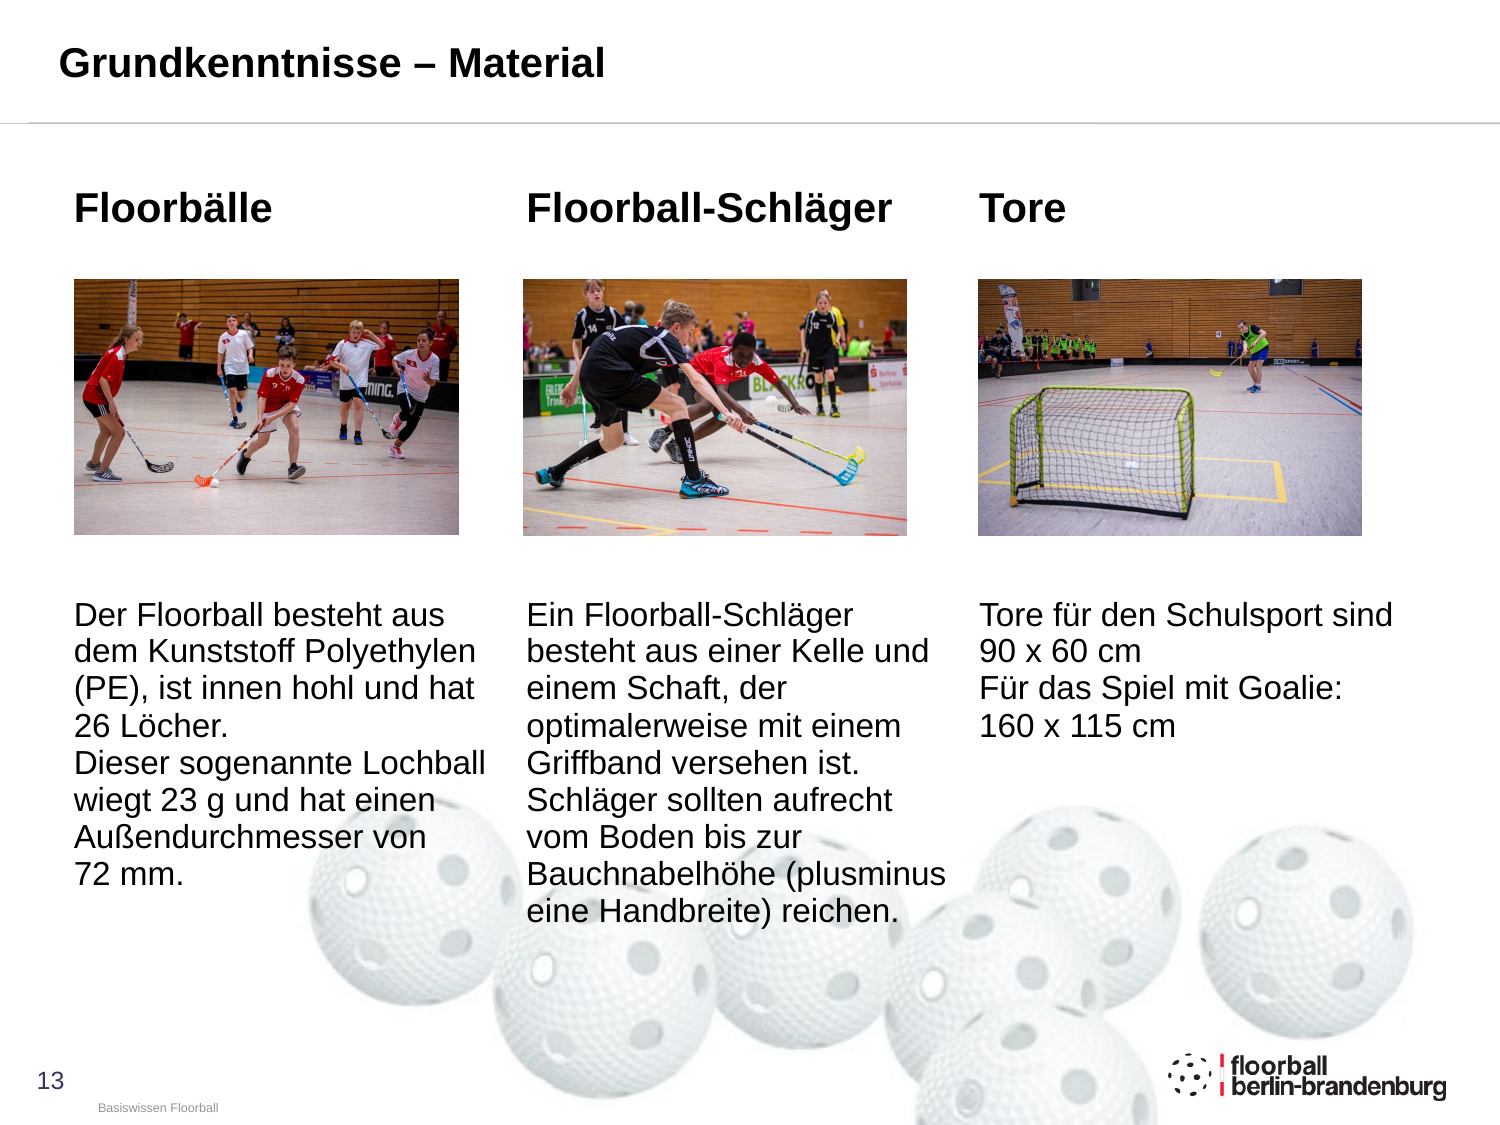

Grundkenntnisse – Material
| Floorbälle | Floorball-Schläger | Tore |
| --- | --- | --- |
| | | |
| Der Floorball besteht aus dem Kunststoff Polyethylen (PE), ist innen hohl und hat 26 Löcher. Dieser sogenannte Lochball wiegt 23 g und hat einen Außendurchmesser von 72 mm. | Ein Floorball-Schläger besteht aus einer Kelle und einem Schaft, der optimalerweise mit einem Griffband versehen ist. Schläger sollten aufrecht vom Boden bis zur Bauchnabelhöhe (plusminus eine Handbreite) reichen. | Tore für den Schulsport sind 90 x 60 cm Für das Spiel mit Goalie: 160 x 115 cm |